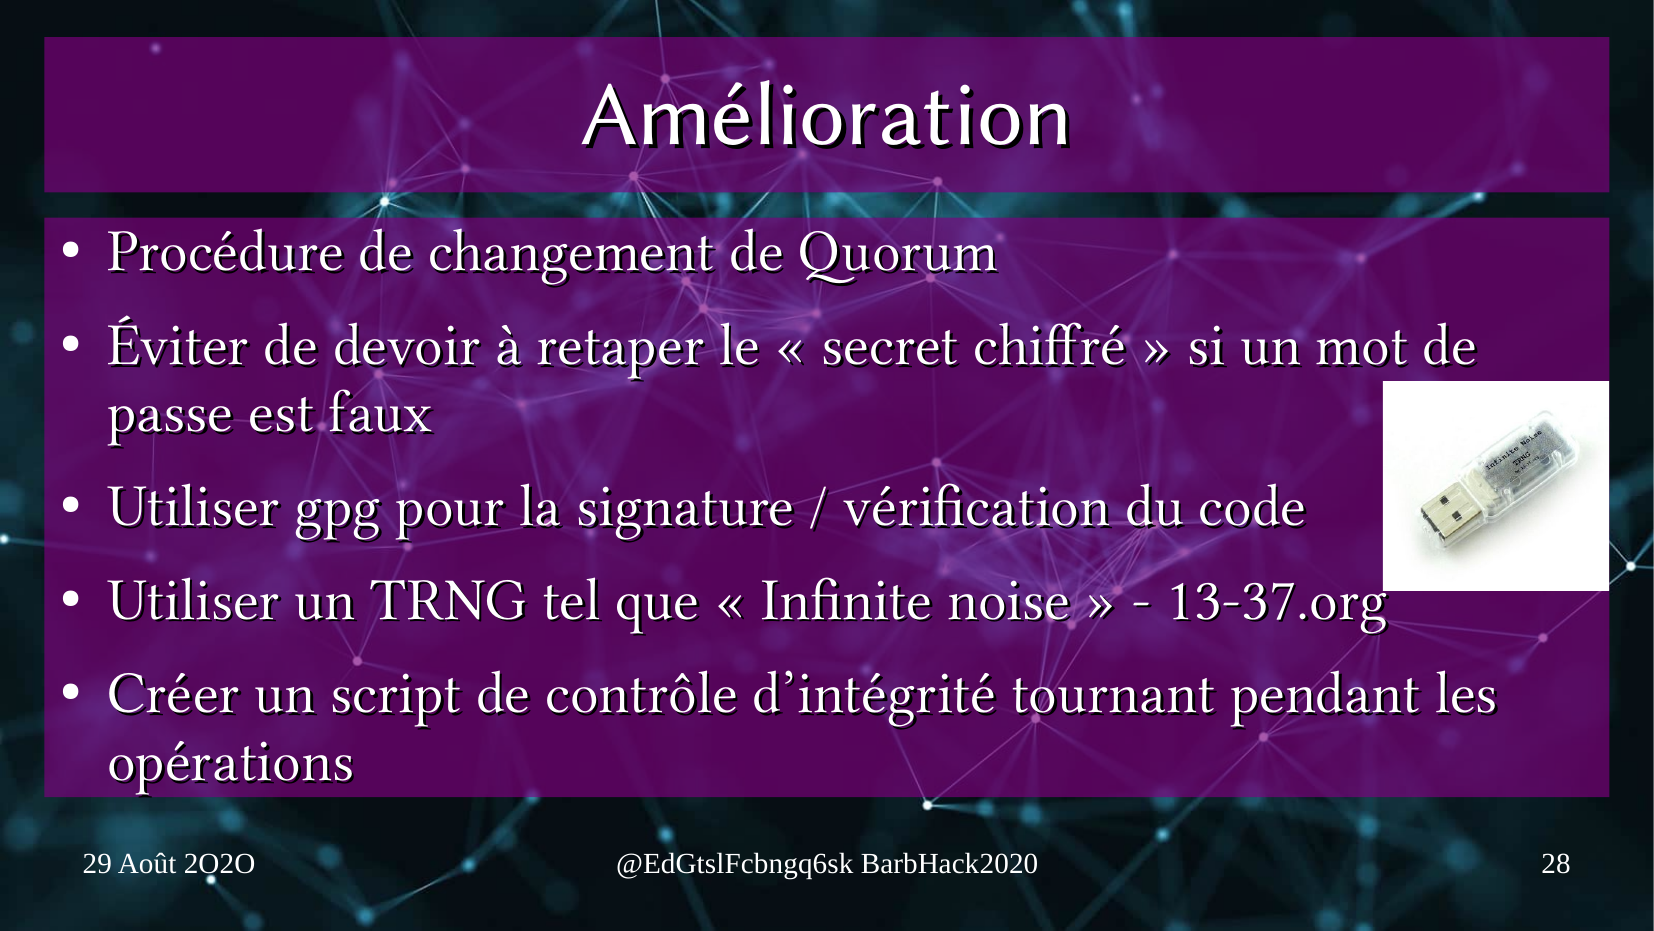

# Amélioration
Procédure de changement de Quorum
Éviter de devoir à retaper le « secret chiffré » si un mot de passe est faux
Utiliser gpg pour la signature / vérification du code
Utiliser un TRNG tel que « Infinite noise » - 13-37.org
Créer un script de contrôle d’intégrité tournant pendant les opérations
29 Août 2O2O
@EdGtslFcbngq6sk BarbHack2020
28